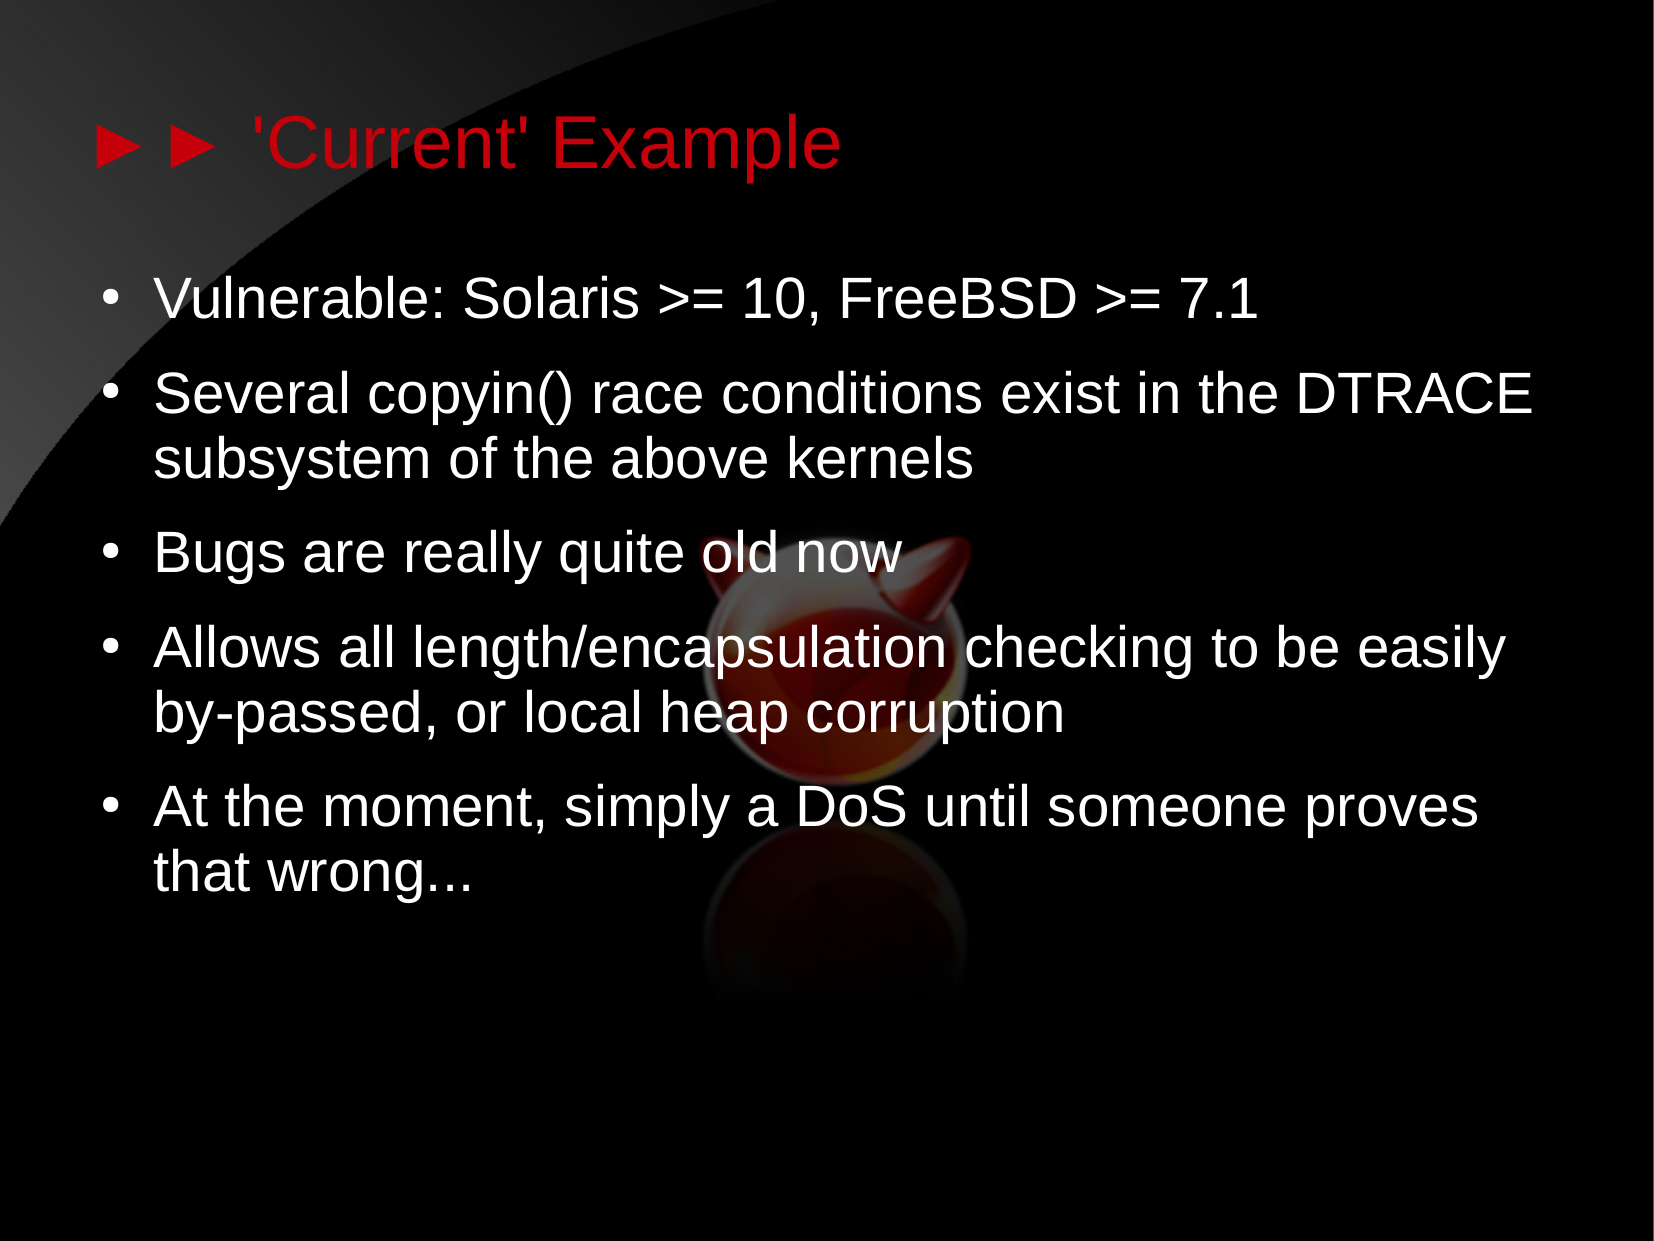

# ►► 'Current' Example
Vulnerable: Solaris >= 10, FreeBSD >= 7.1
Several copyin() race conditions exist in the DTRACE subsystem of the above kernels
Bugs are really quite old now
Allows all length/encapsulation checking to be easily by-passed, or local heap corruption
At the moment, simply a DoS until someone proves that wrong...